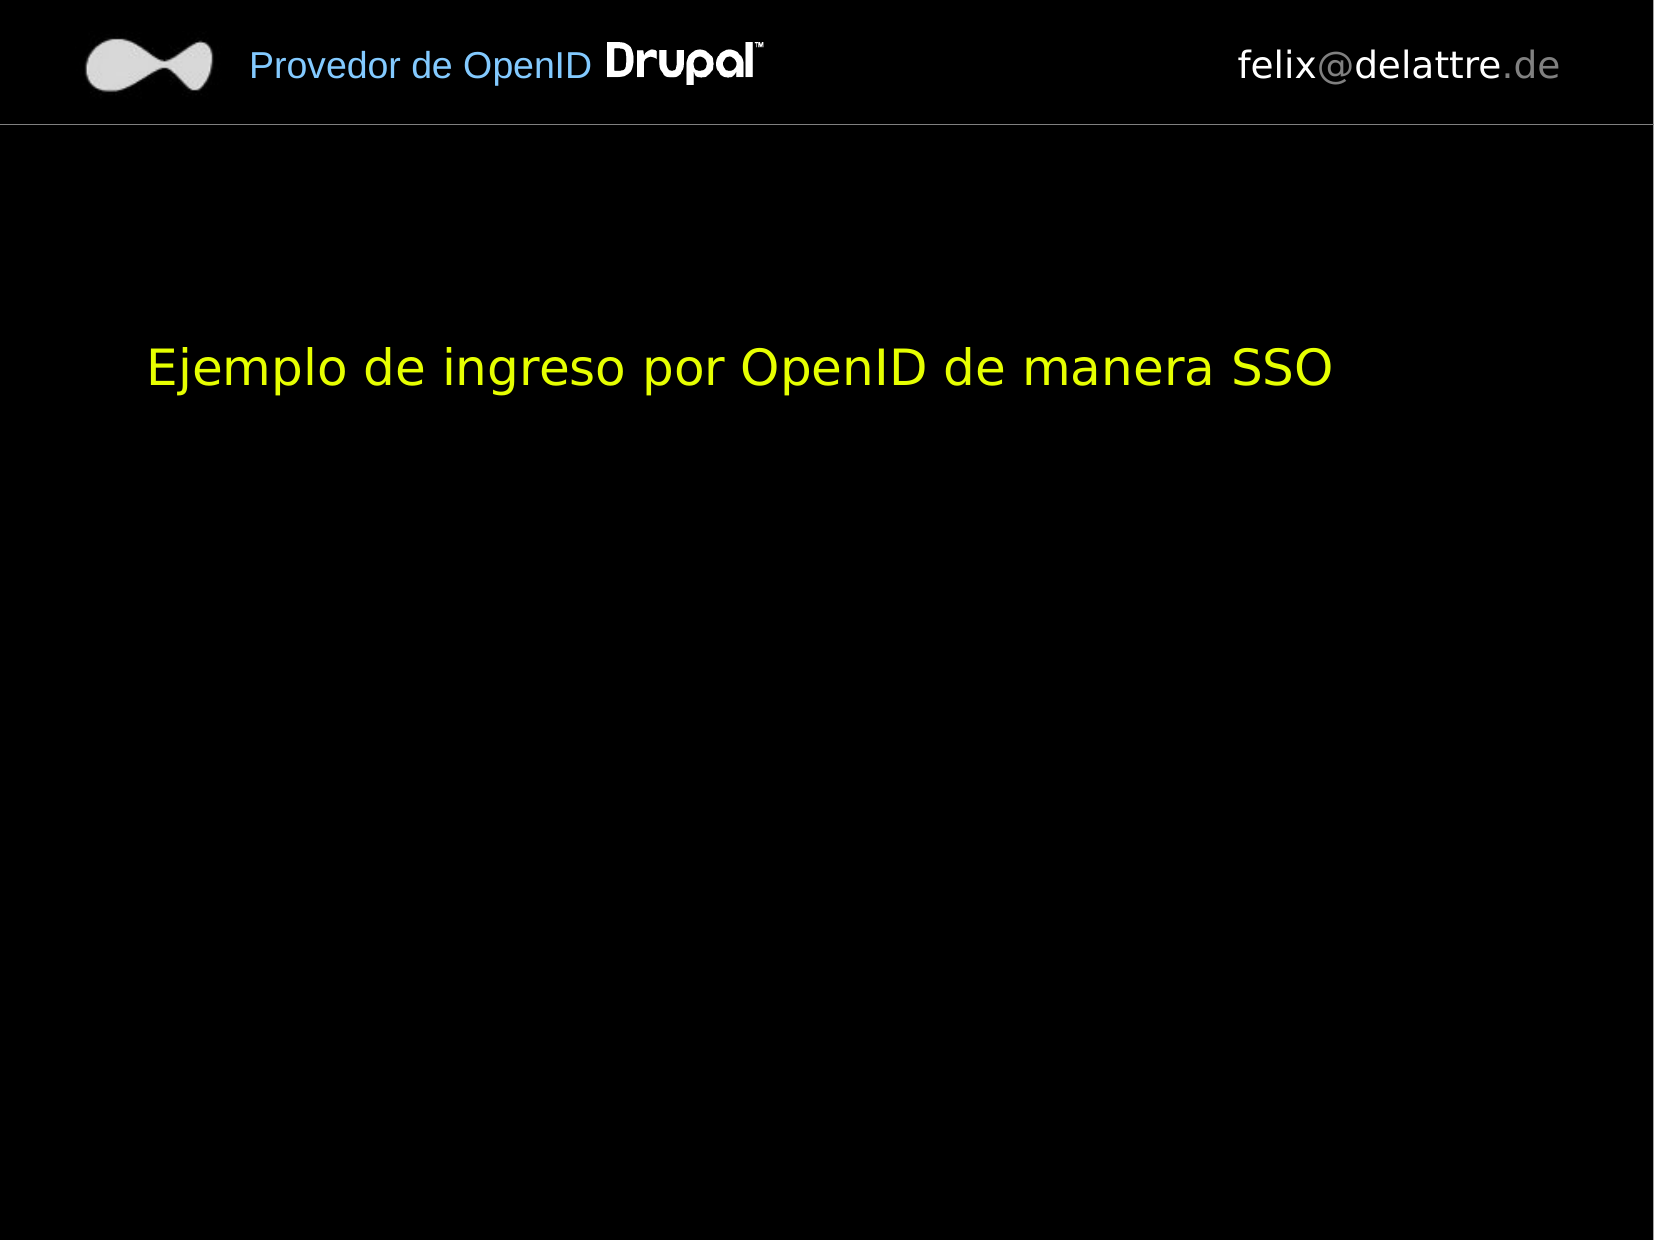

Ejemplo de ingreso por OpenID de manera SSO